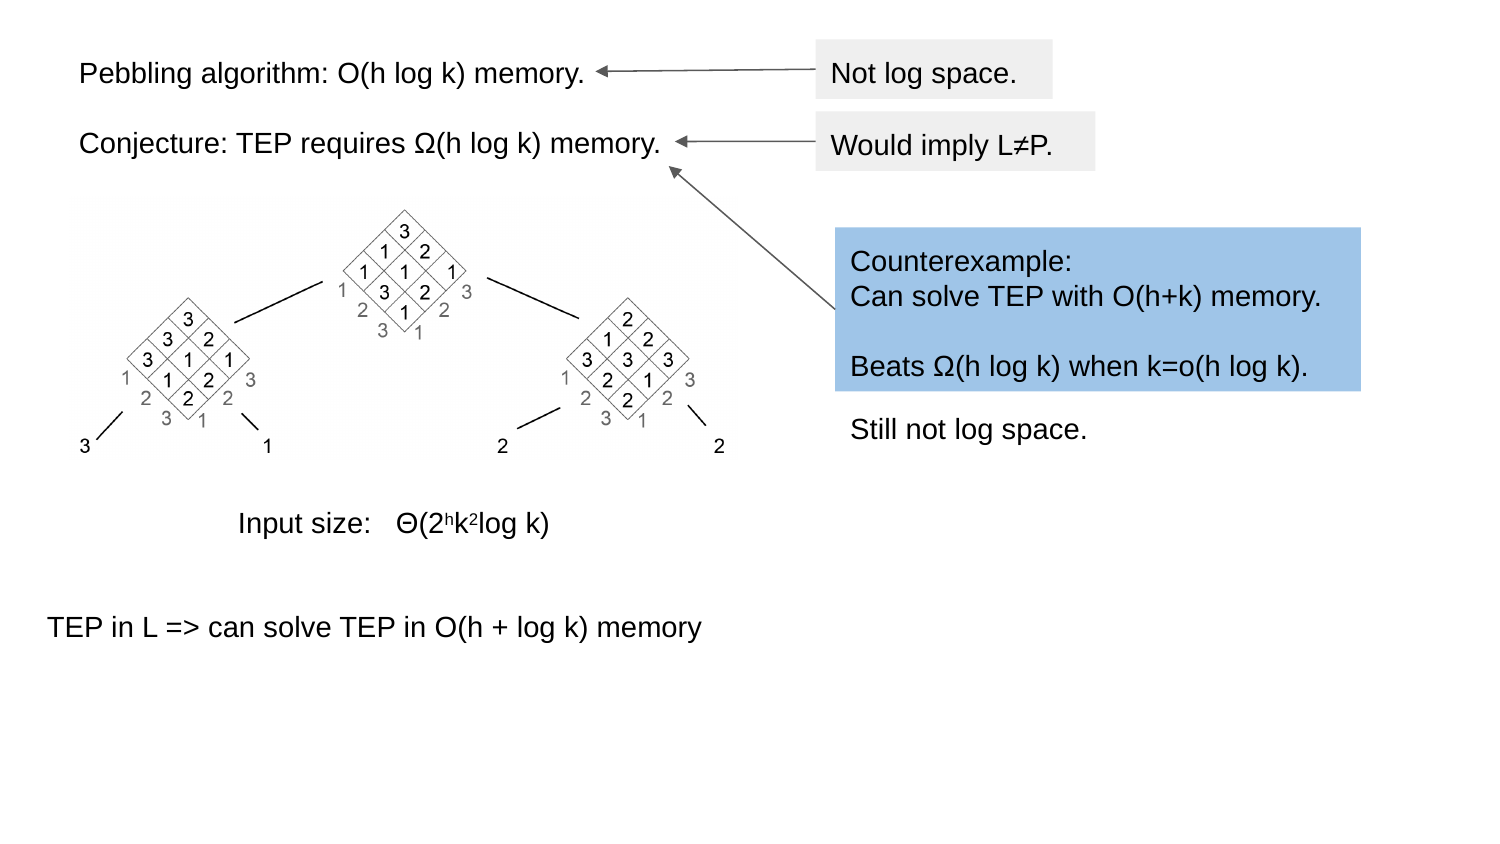

Pebbling algorithm: O(h log k) memory.
Conjecture: TEP requires Ω(h log k) memory.
Not log space.
Would imply L≠P.
Counterexample:
Can solve TEP with O(h+k) memory.
Beats Ω(h log k) when k=o(h log k).
Still not log space.
Input size:
Θ(2hk2log k)
TEP in L => can solve TEP in O(h + log k) memory